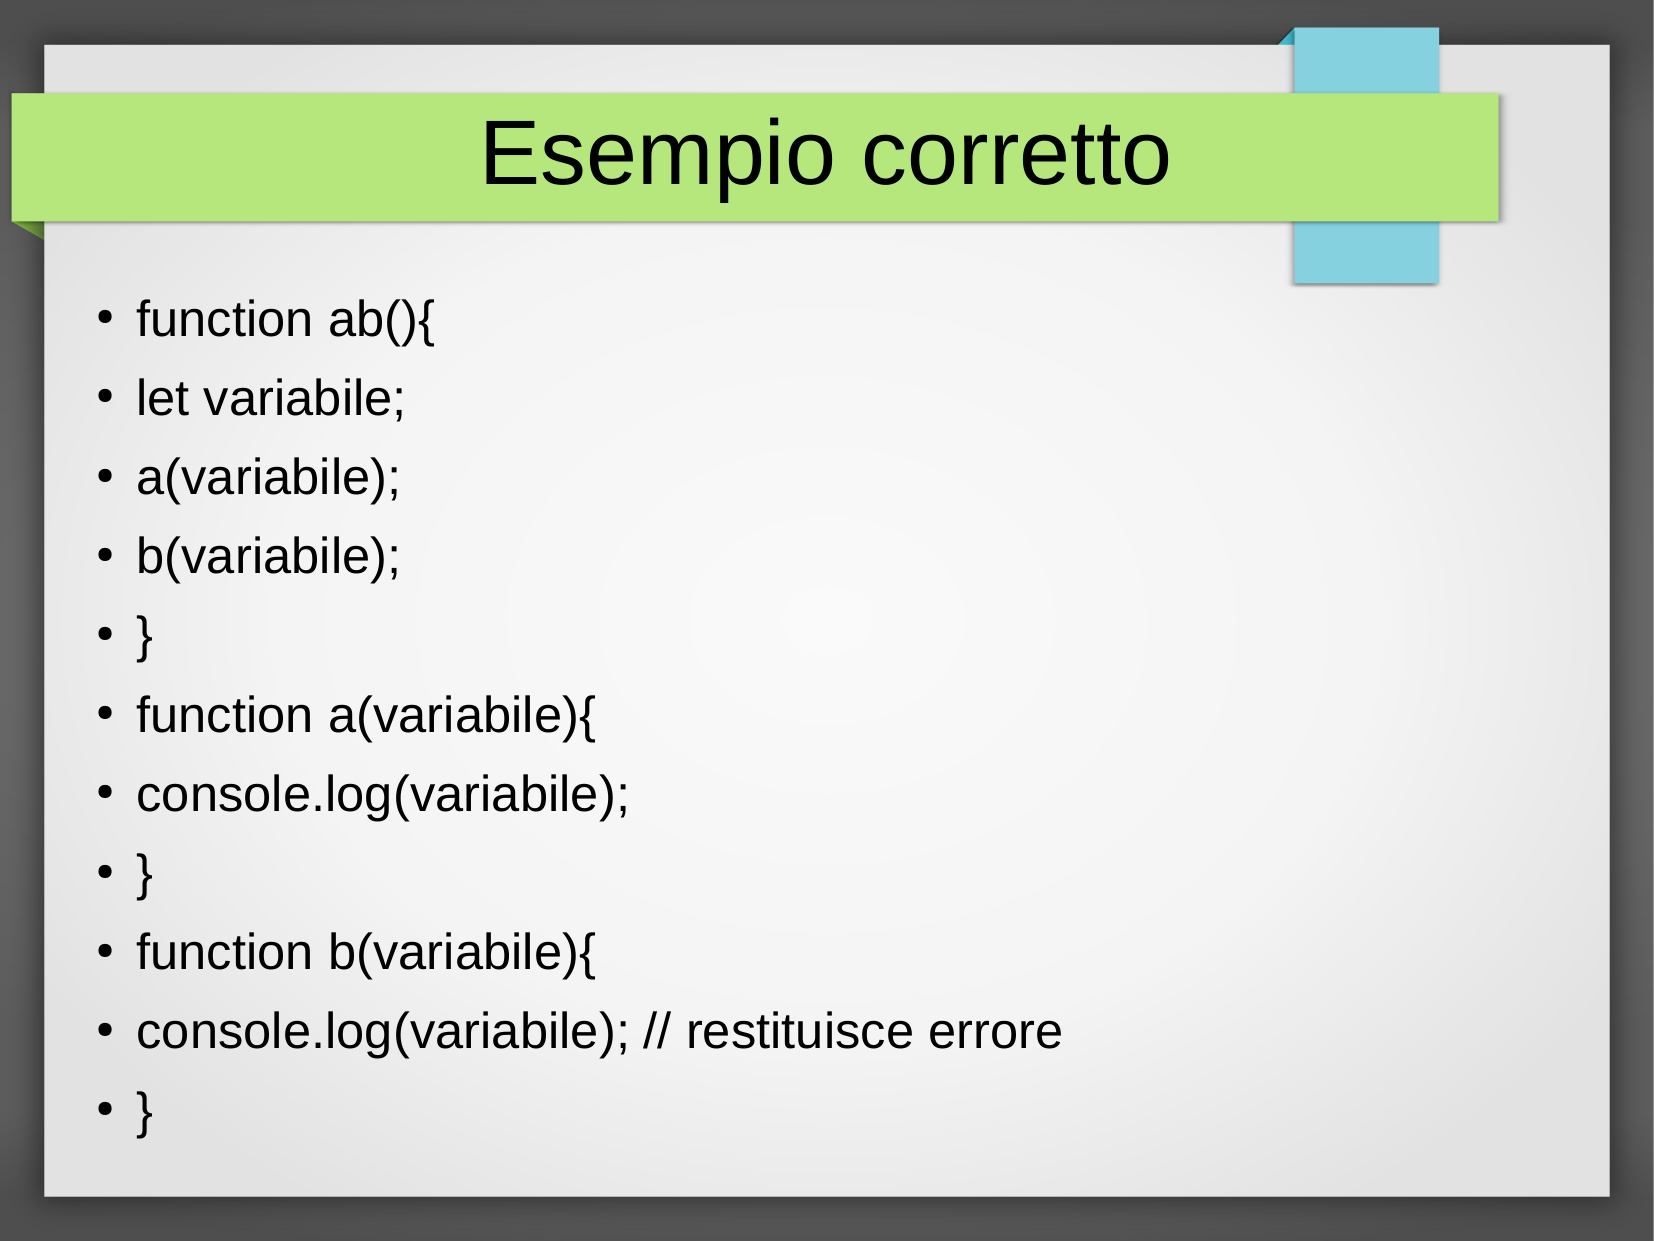

# Esempio corretto
function ab(){
let variabile;
a(variabile);
b(variabile);
}
function a(variabile){
console.log(variabile);
}
function b(variabile){
console.log(variabile); // restituisce errore
}